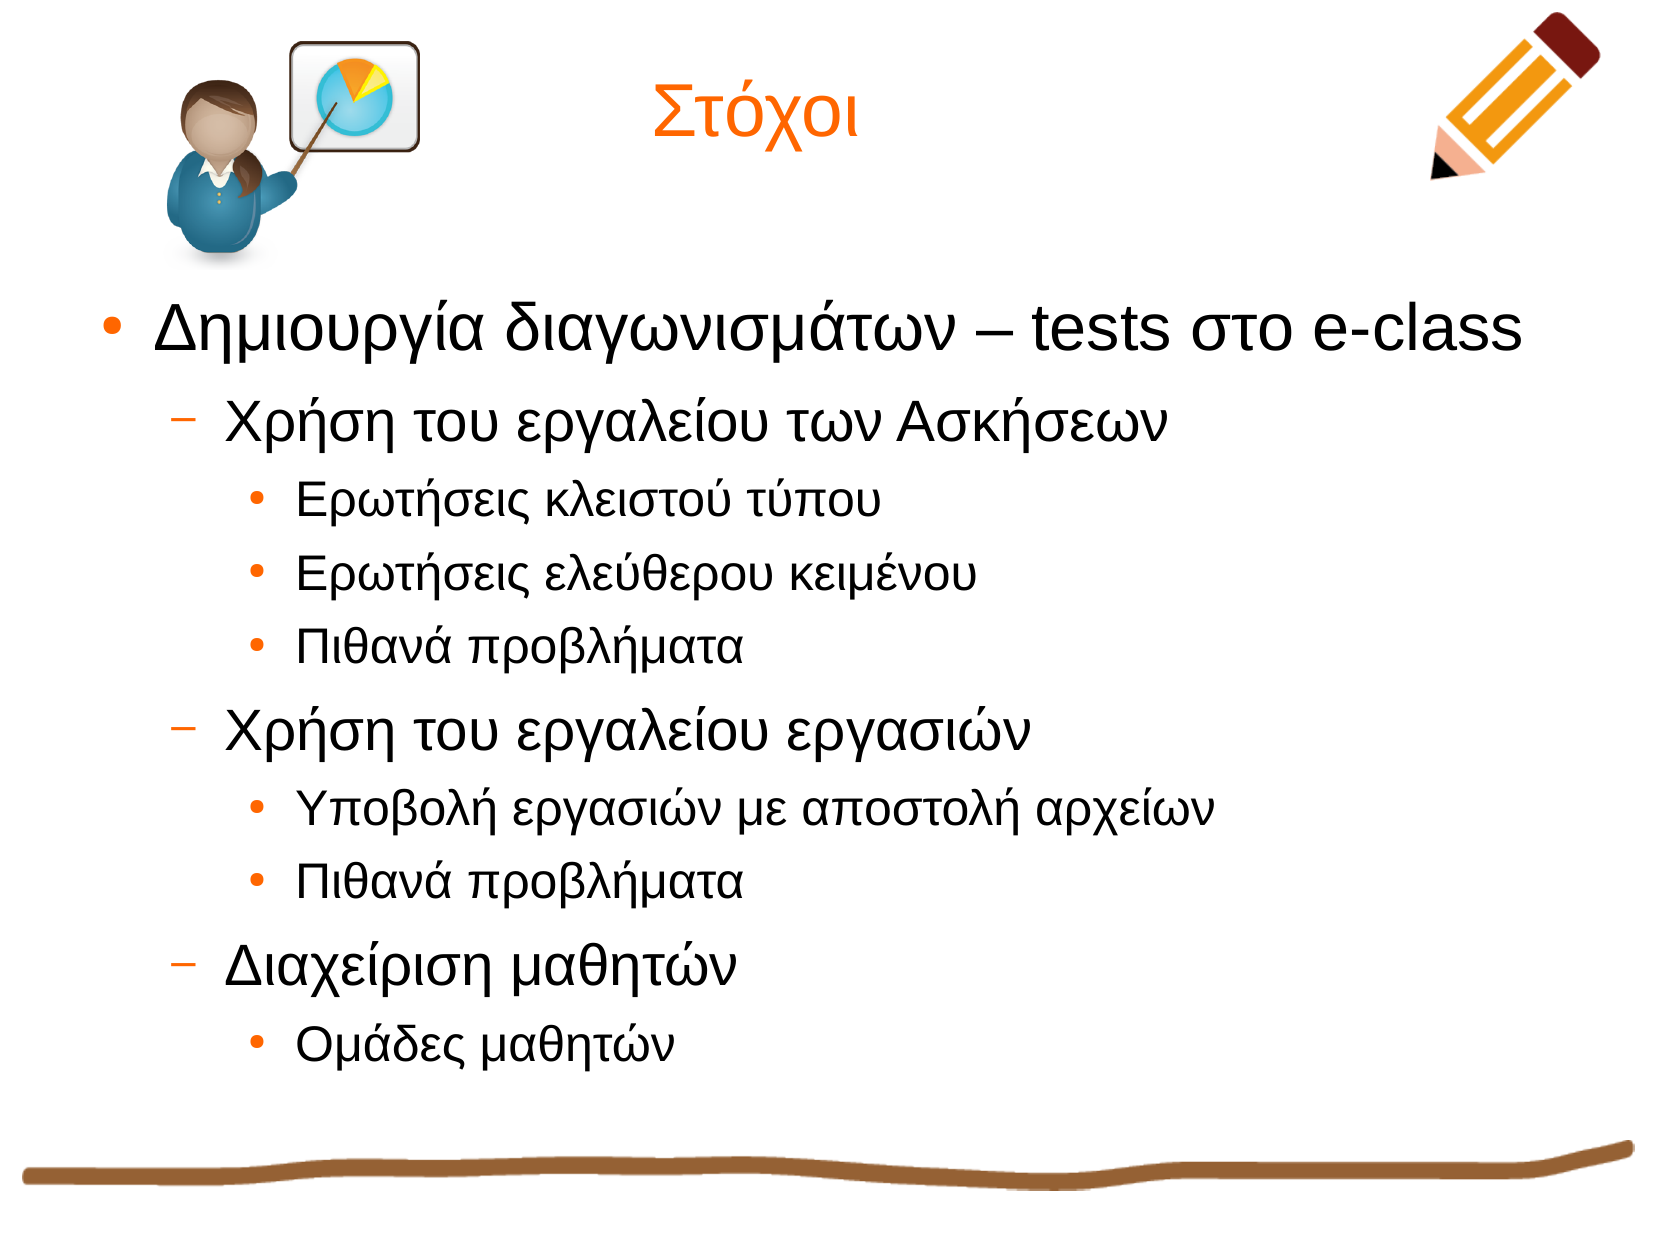

# Στόχοι
Δημιουργία διαγωνισμάτων – tests στο e-class
Χρήση του εργαλείου των Ασκήσεων
Ερωτήσεις κλειστού τύπου
Ερωτήσεις ελεύθερου κειμένου
Πιθανά προβλήματα
Χρήση του εργαλείου εργασιών
Υποβολή εργασιών με αποστολή αρχείων
Πιθανά προβλήματα
Διαχείριση μαθητών
Ομάδες μαθητών